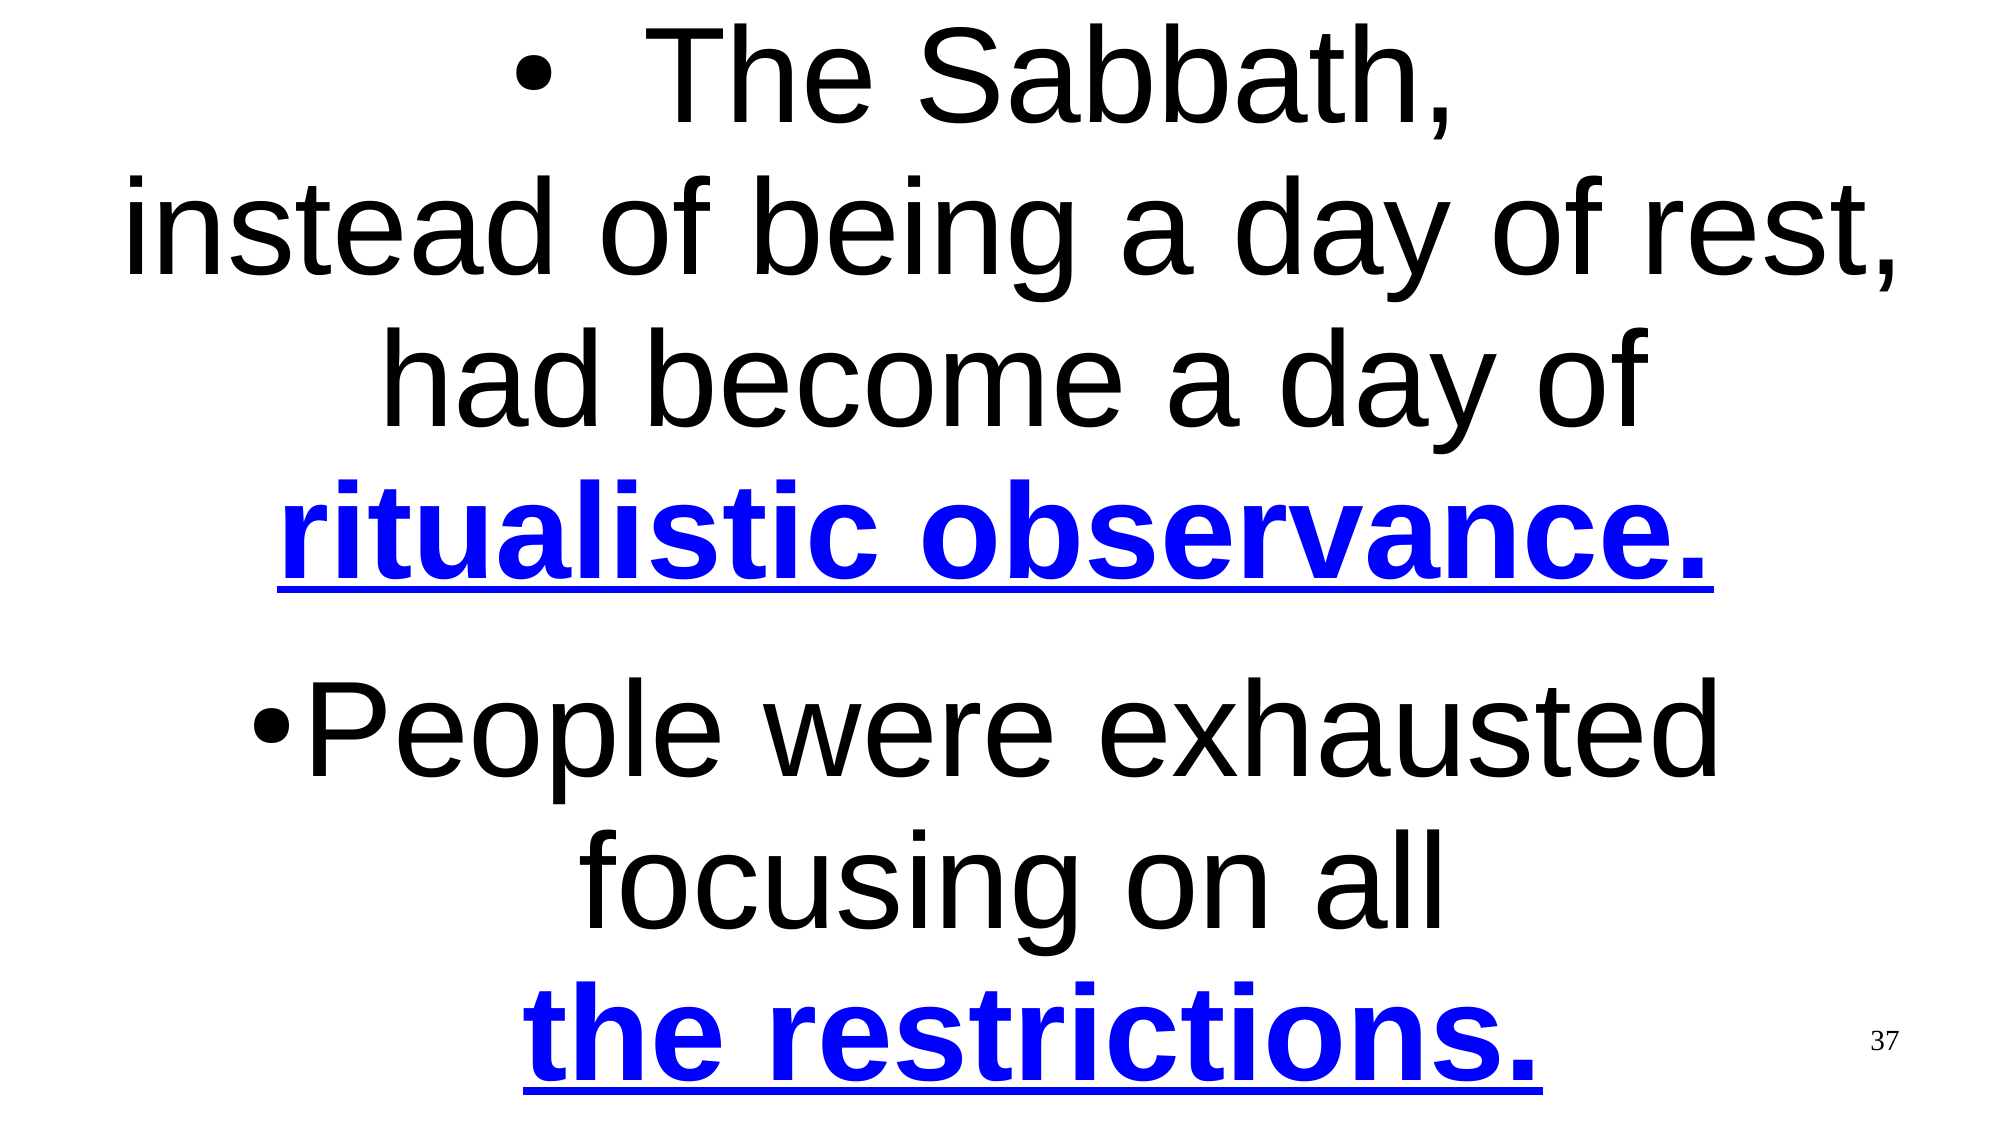

# The Sabbath, instead of being a day of rest, had become a day of ritualistic observance.
People were exhausted
focusing on all
the restrictions.
37